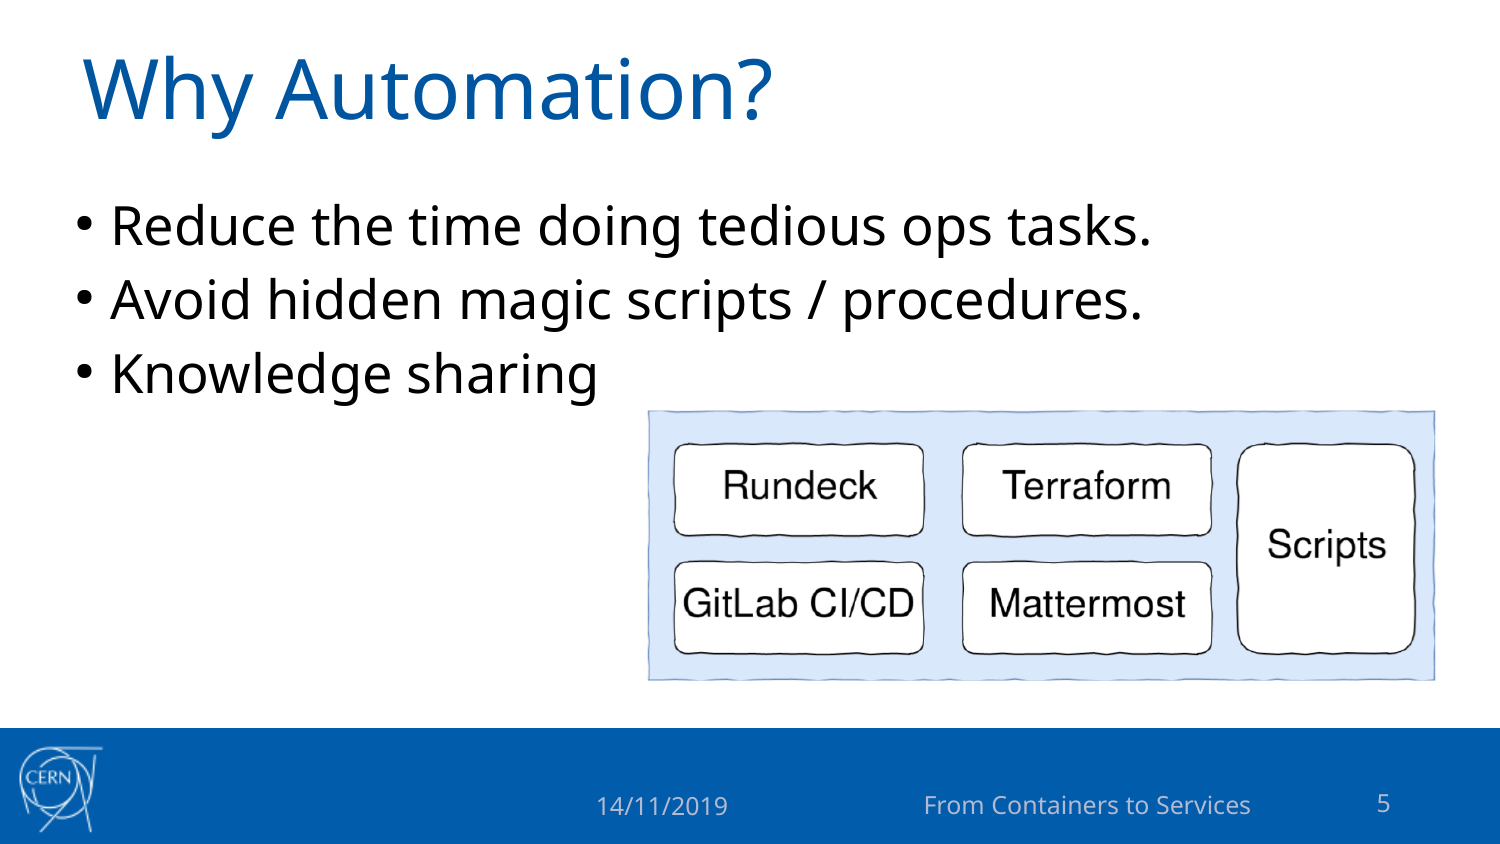

# Why Automation?
Reduce the time doing tedious ops tasks.
Avoid hidden magic scripts / procedures.
Knowledge sharing
DEDICATED RESOURCES
From Containers to Services
14/11/2019